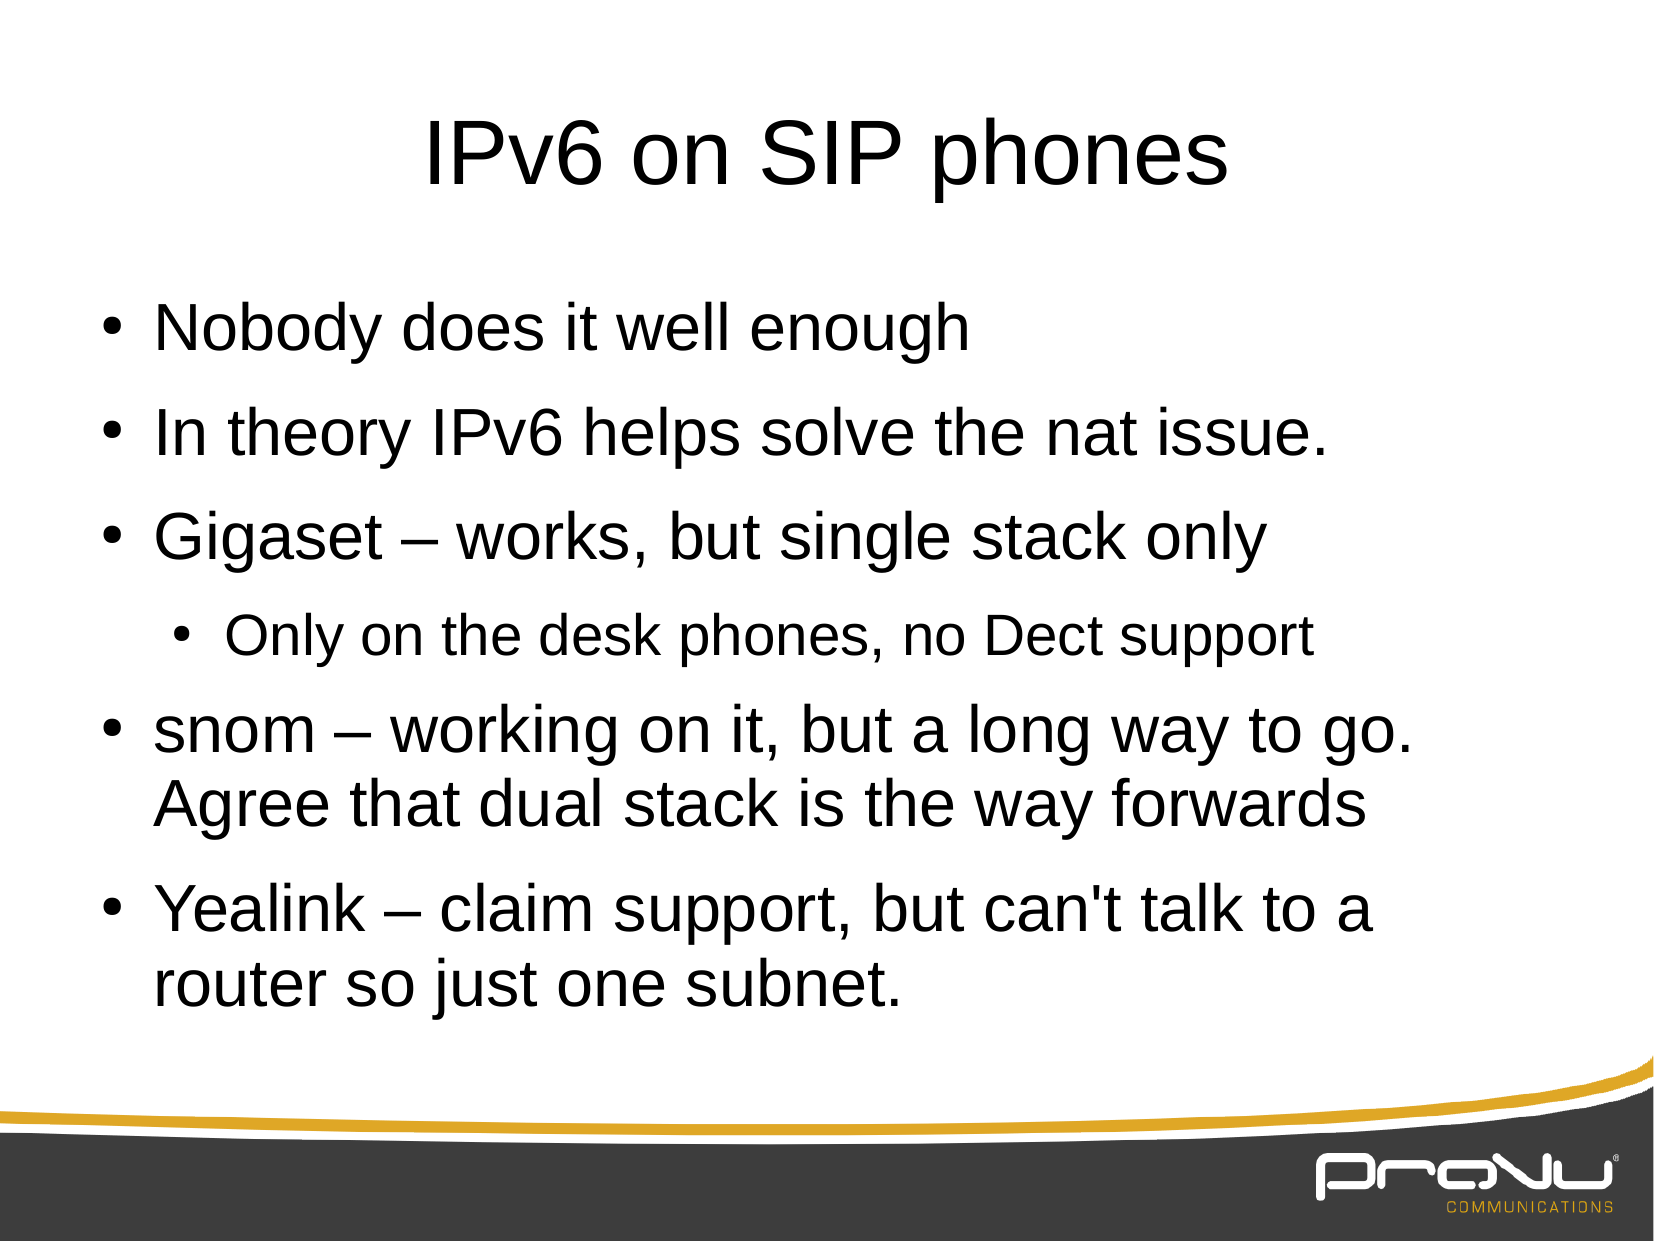

# IPv6 on SIP phones
Nobody does it well enough
In theory IPv6 helps solve the nat issue.
Gigaset – works, but single stack only
Only on the desk phones, no Dect support
snom – working on it, but a long way to go. Agree that dual stack is the way forwards
Yealink – claim support, but can't talk to a router so just one subnet.